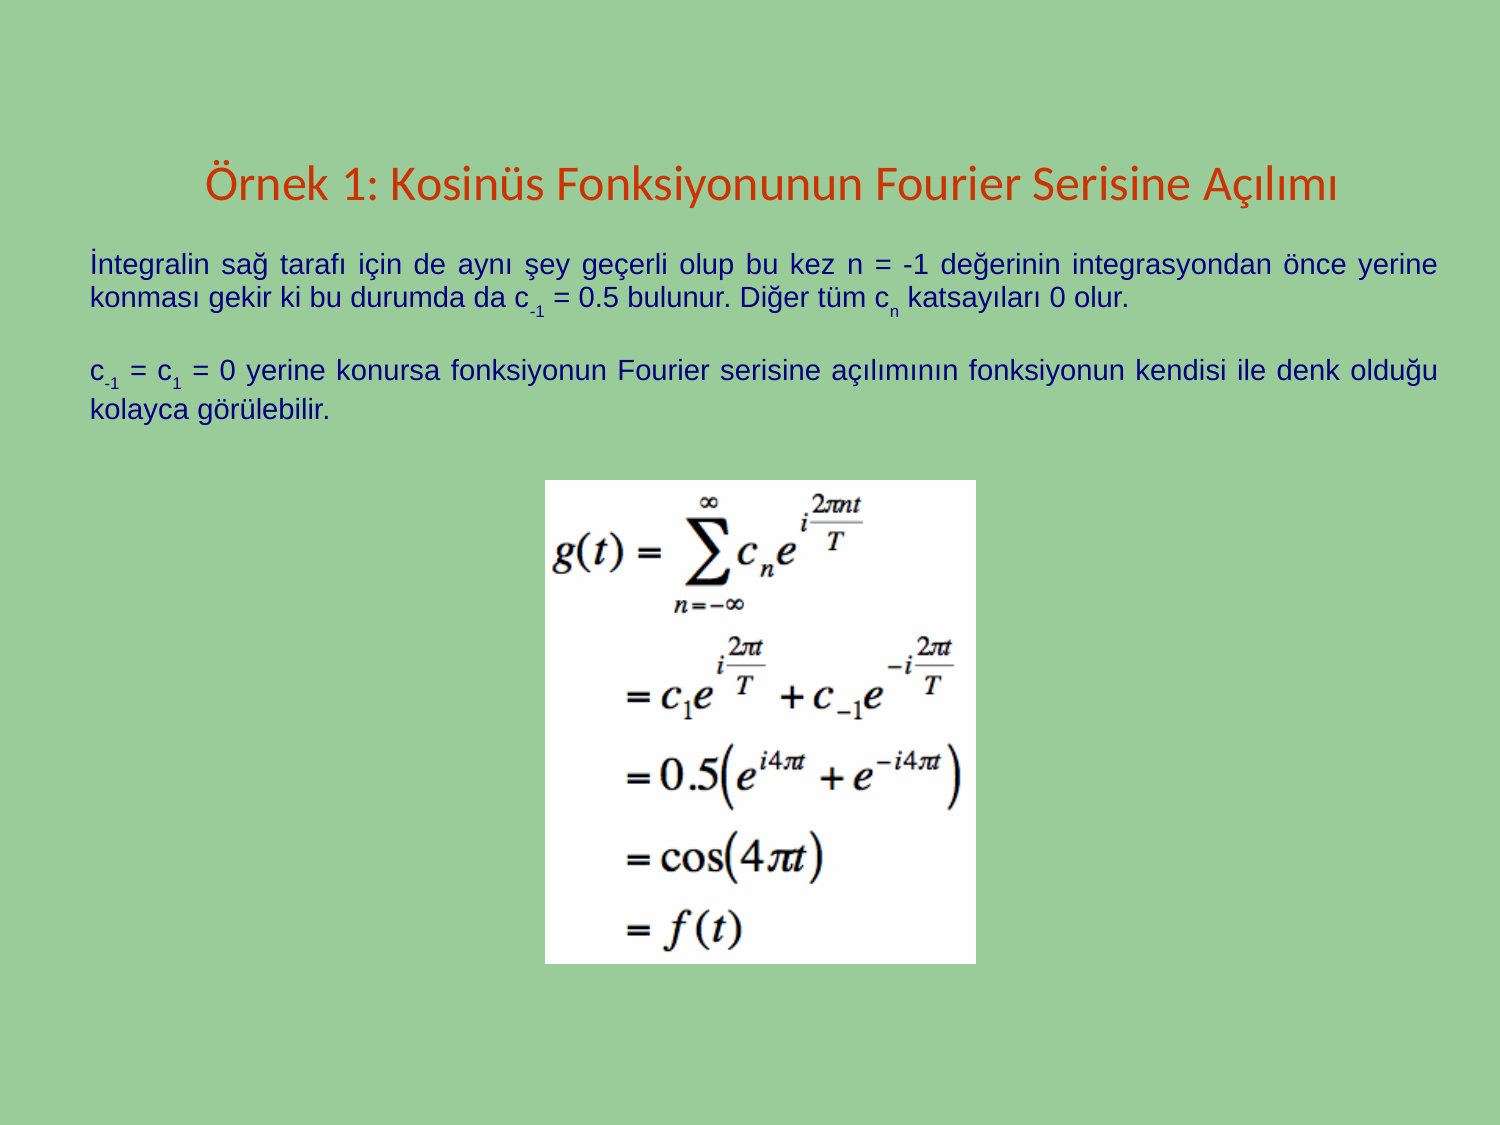

# Örnek 1: Kosinüs Fonksiyonunun Fourier Serisine Açılımı
İntegralin sağ tarafı için de aynı şey geçerli olup bu kez n = -1 değerinin integrasyondan önce yerine konması gekir ki bu durumda da c-1 = 0.5 bulunur. Diğer tüm cn katsayıları 0 olur.
c-1 = c1 = 0 yerine konursa fonksiyonun Fourier serisine açılımının fonksiyonun kendisi ile denk olduğu kolayca görülebilir.